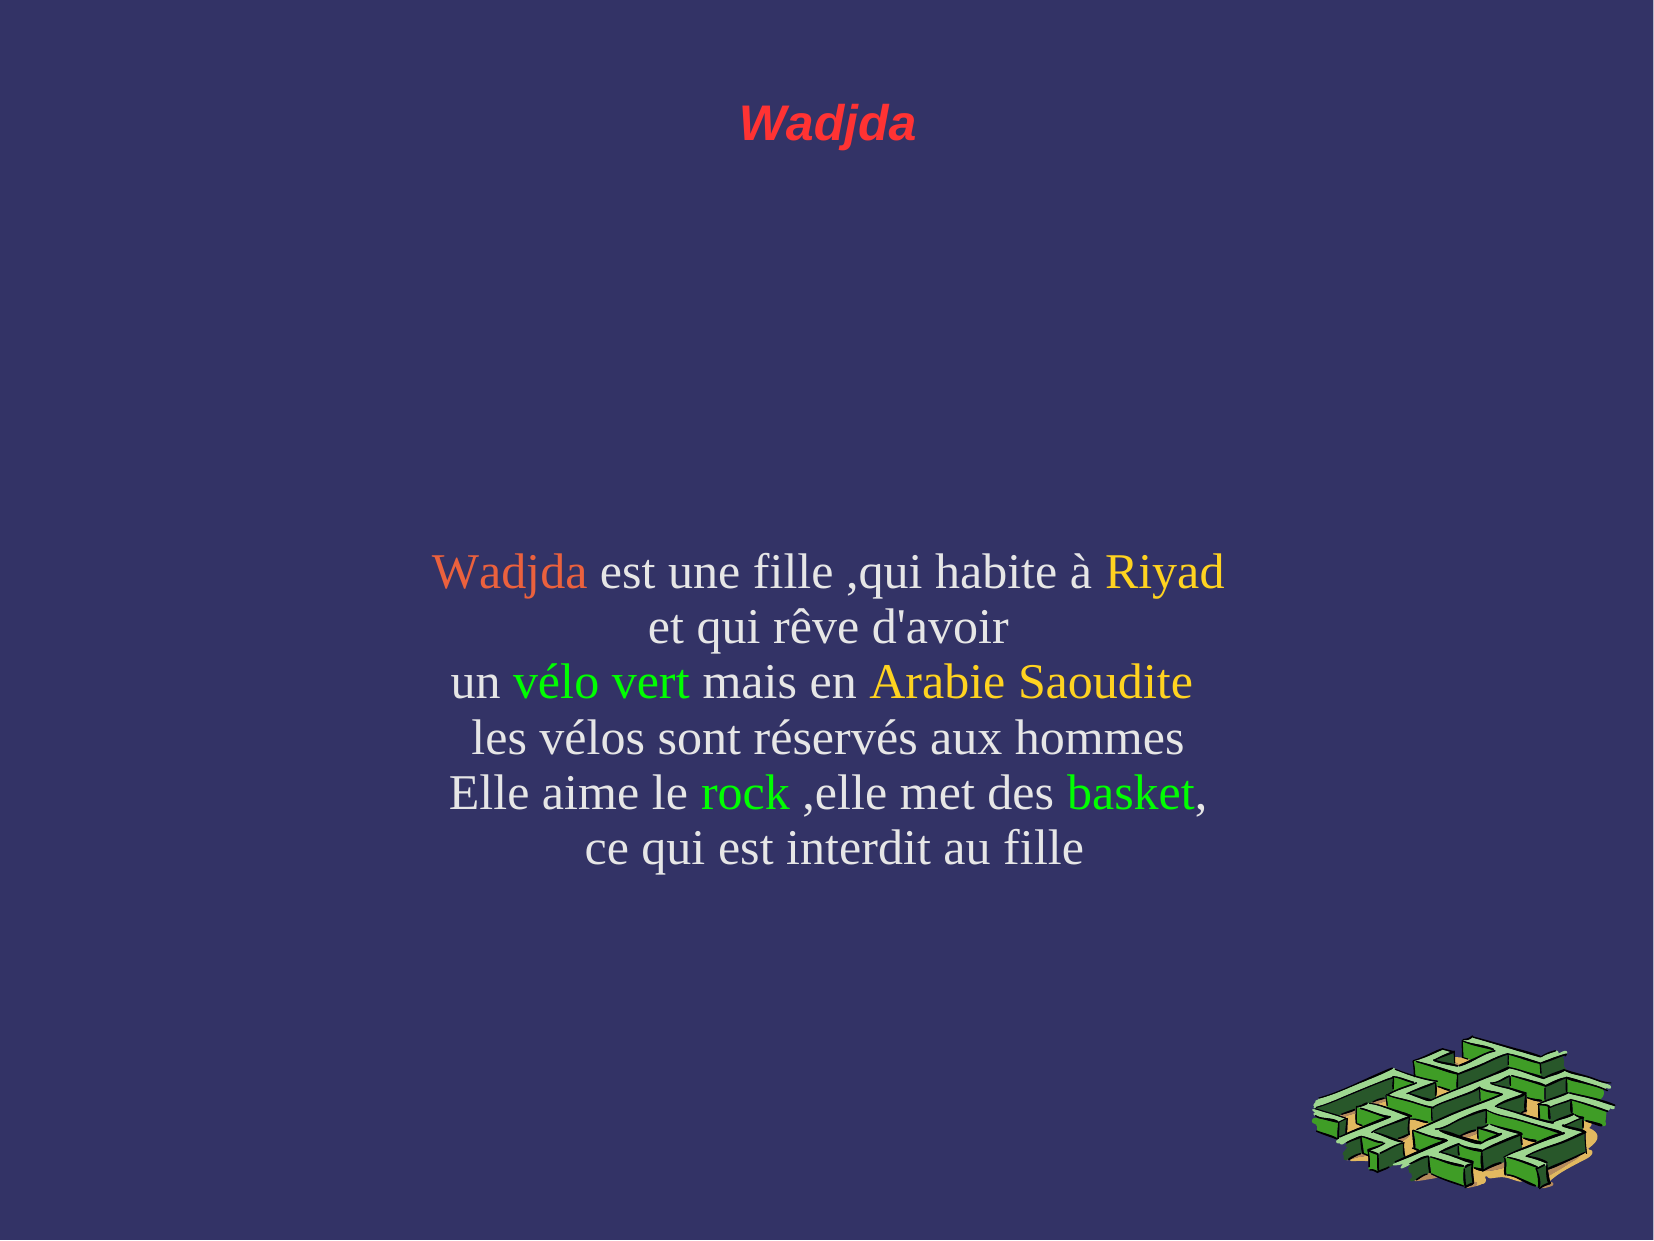

# Wadjda
Wadjda est une fille ,qui habite à Riyad
 et qui rêve d'avoir
un vélo vert mais en Arabie Saoudite
les vélos sont réservés aux hommes
Elle aime le rock ,elle met des basket,
 ce qui est interdit au fille